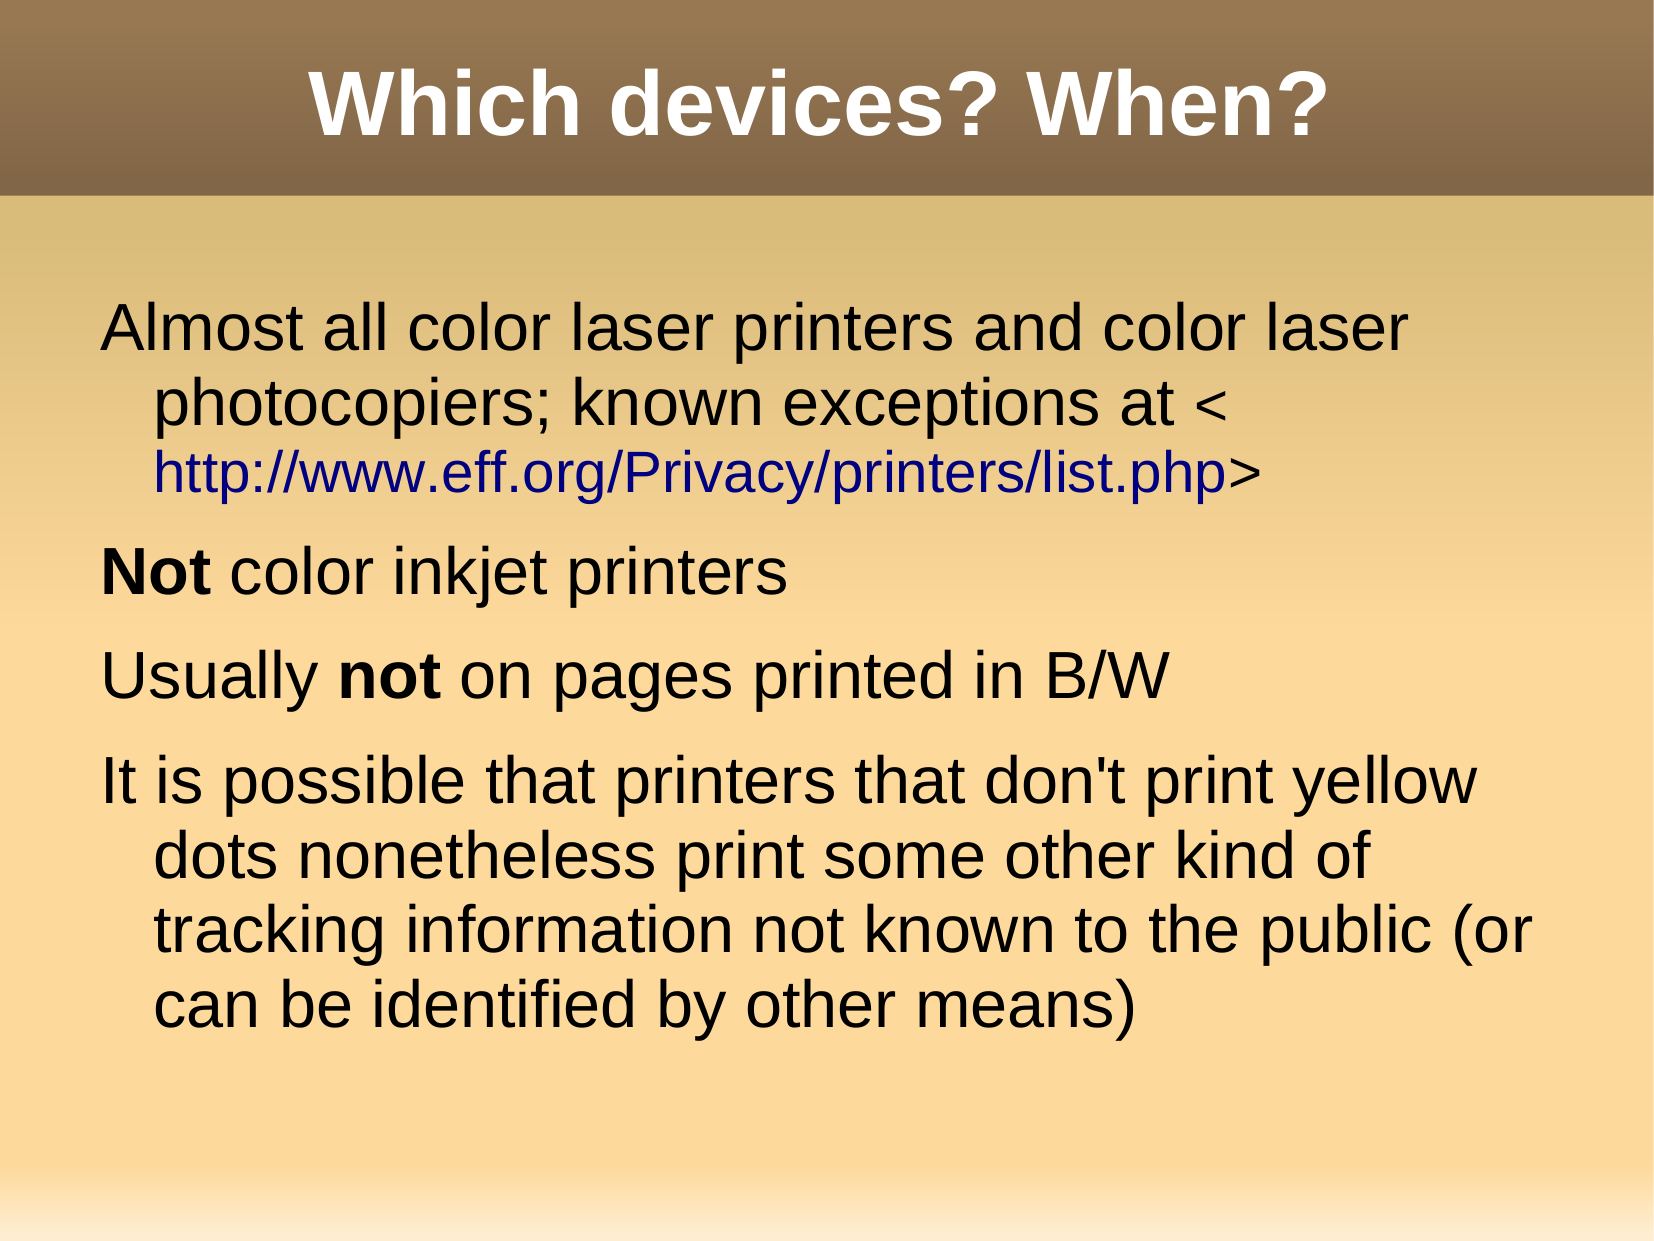

# Which devices? When?
Almost all color laser printers and color laser photocopiers; known exceptions at <http://www.eff.org/Privacy/printers/list.php>
Not color inkjet printers
Usually not on pages printed in B/W
It is possible that printers that don't print yellow dots nonetheless print some other kind of tracking information not known to the public (or can be identified by other means)